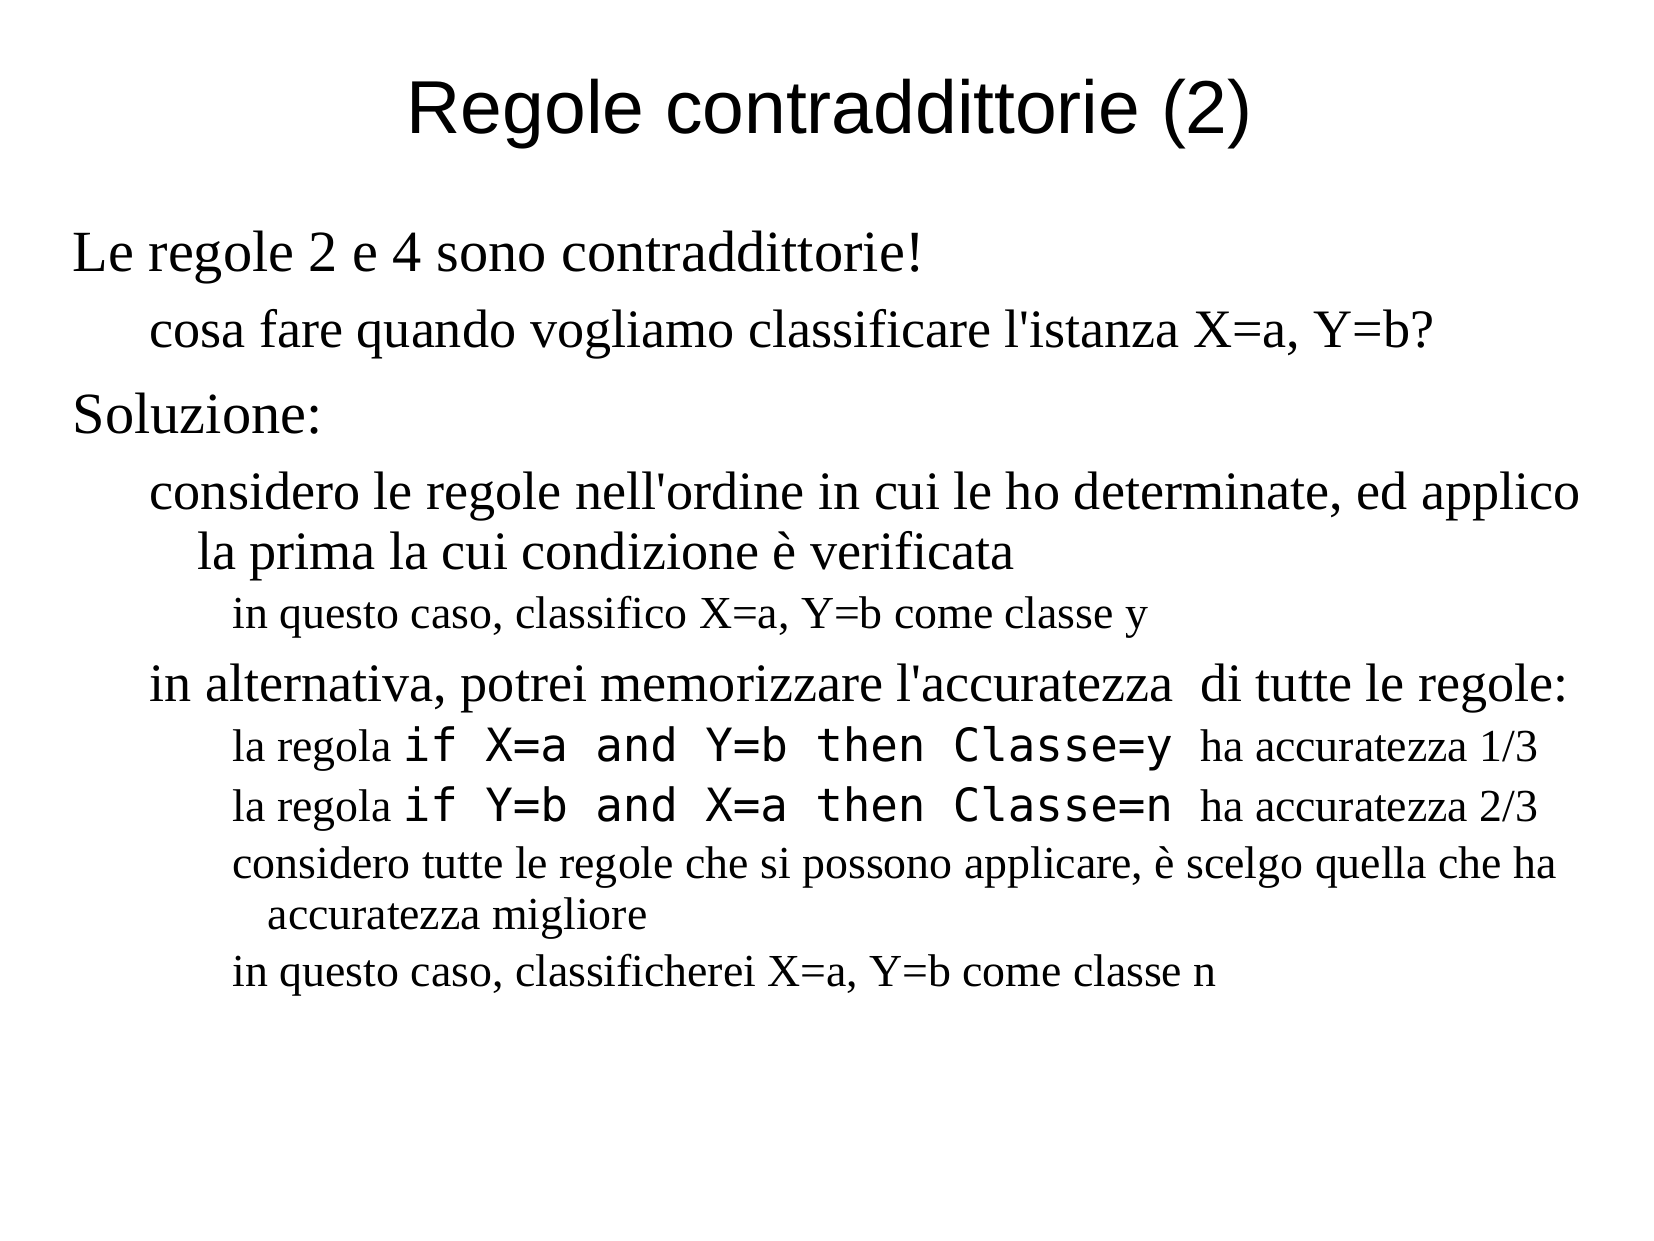

# Regole contraddittorie (2)
Le regole 2 e 4 sono contraddittorie!
cosa fare quando vogliamo classificare l'istanza X=a, Y=b?
Soluzione:
considero le regole nell'ordine in cui le ho determinate, ed applico la prima la cui condizione è verificata
in questo caso, classifico X=a, Y=b come classe y
in alternativa, potrei memorizzare l'accuratezza di tutte le regole:
la regola if X=a and Y=b then Classe=y ha accuratezza 1/3
la regola if Y=b and X=a then Classe=n ha accuratezza 2/3
considero tutte le regole che si possono applicare, è scelgo quella che ha accuratezza migliore
in questo caso, classificherei X=a, Y=b come classe n